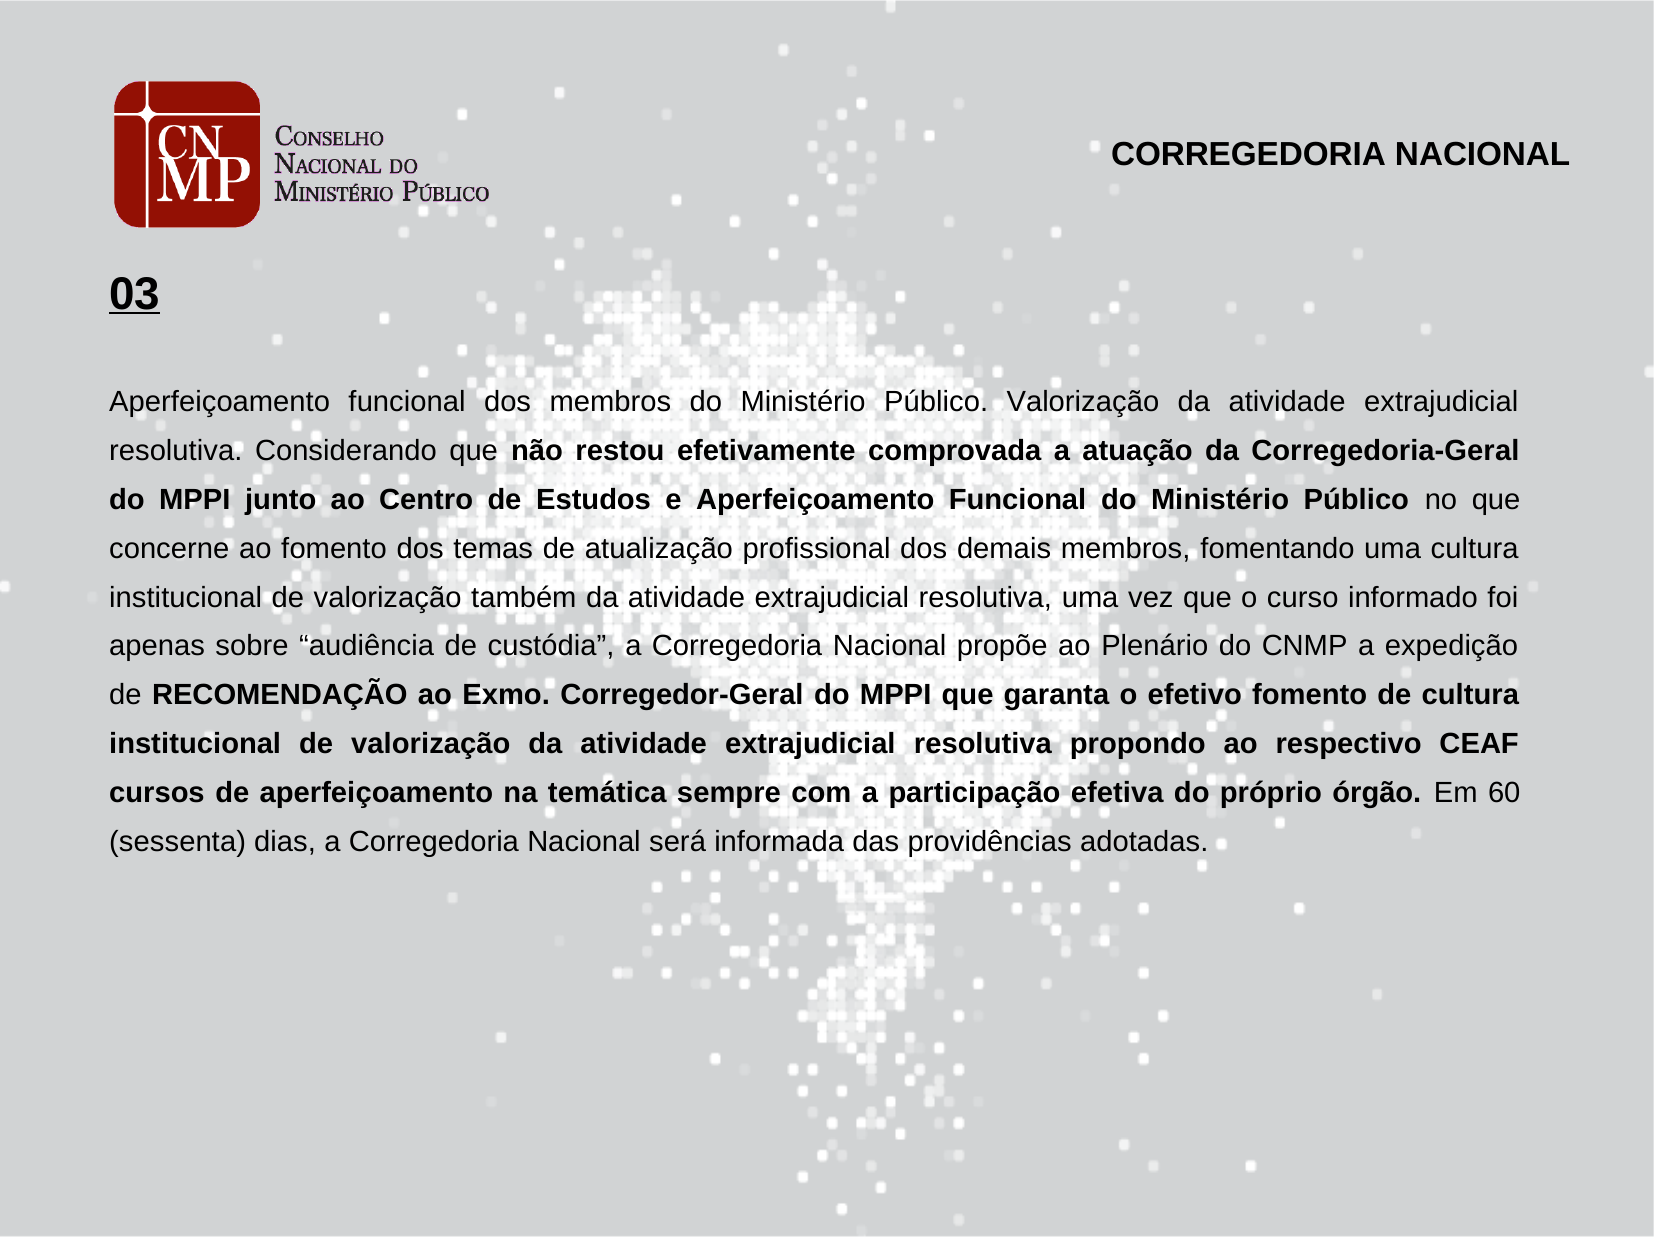

# CORREGEDORIA NACIONAL
03
Aperfeiçoamento funcional dos membros do Ministério Público. Valorização da atividade extrajudicial resolutiva. Considerando que não restou efetivamente comprovada a atuação da Corregedoria-Geral do MPPI junto ao Centro de Estudos e Aperfeiçoamento Funcional do Ministério Público no que concerne ao fomento dos temas de atualização profissional dos demais membros, fomentando uma cultura institucional de valorização também da atividade extrajudicial resolutiva, uma vez que o curso informado foi apenas sobre “audiência de custódia”, a Corregedoria Nacional propõe ao Plenário do CNMP a expedição de RECOMENDAÇÃO ao Exmo. Corregedor-Geral do MPPI que garanta o efetivo fomento de cultura institucional de valorização da atividade extrajudicial resolutiva propondo ao respectivo CEAF cursos de aperfeiçoamento na temática sempre com a participação efetiva do próprio órgão. Em 60 (sessenta) dias, a Corregedoria Nacional será informada das providências adotadas.